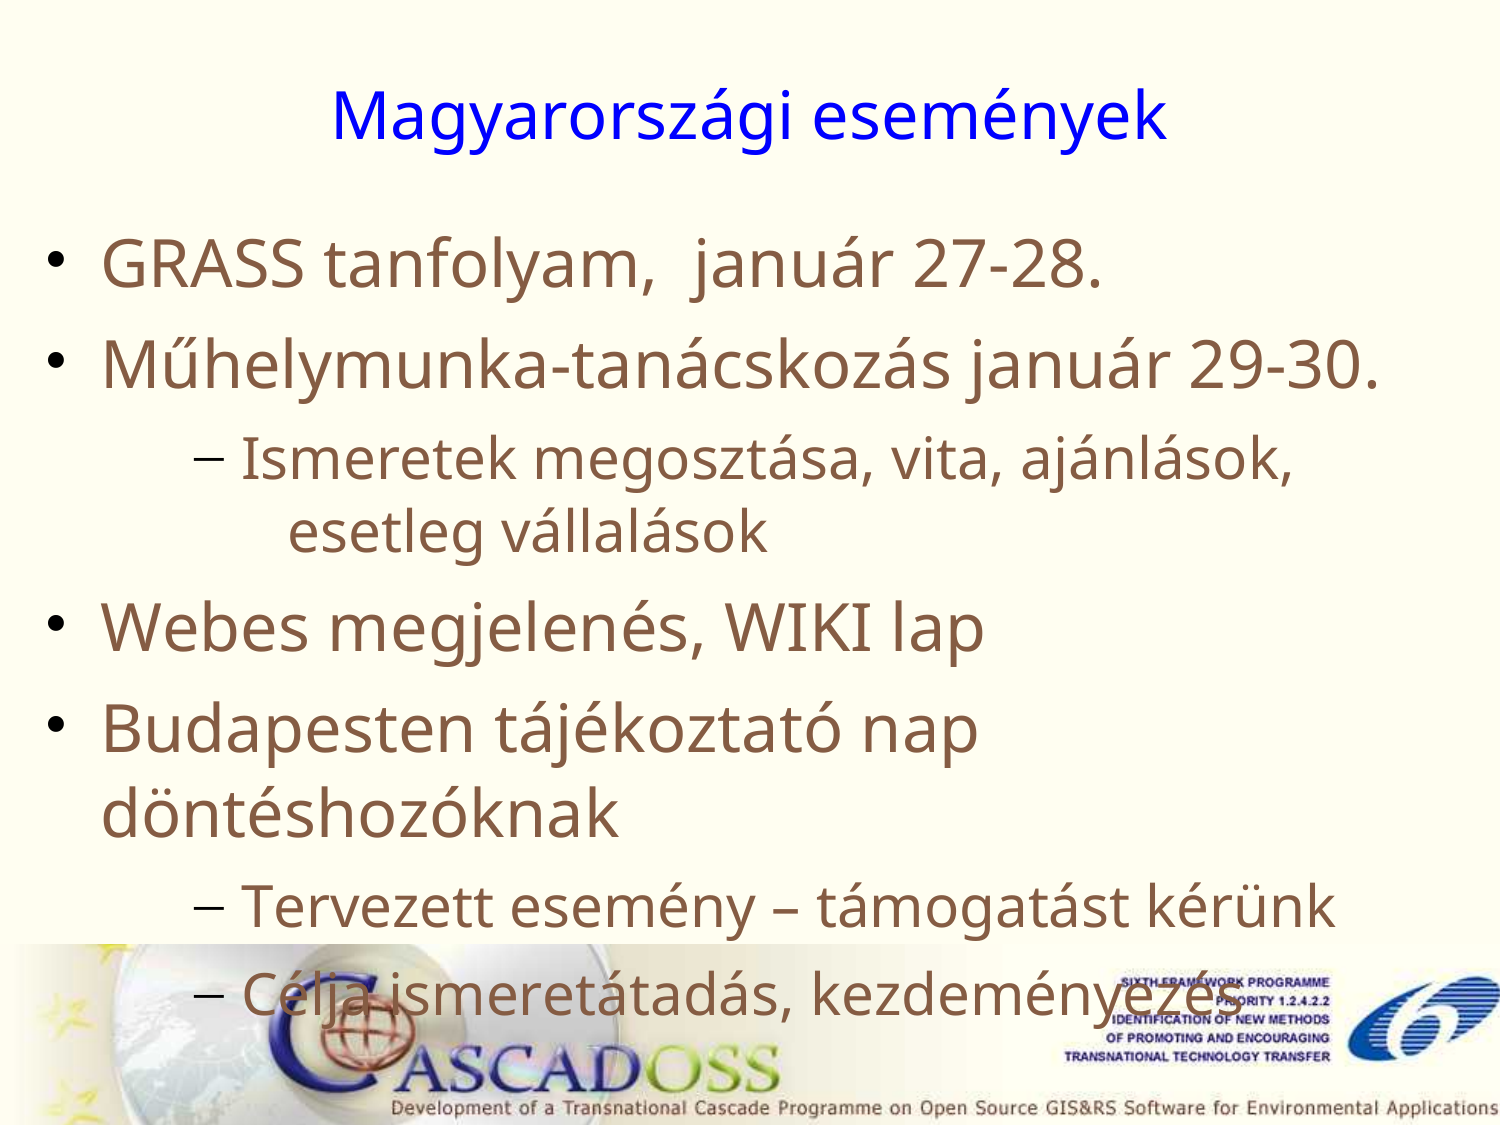

# Magyarországi események
GRASS tanfolyam, január 27-28.
Műhelymunka-tanácskozás január 29-30.
Ismeretek megosztása, vita, ajánlások, esetleg vállalások
Webes megjelenés, WIKI lap
Budapesten tájékoztató nap döntéshozóknak
Tervezett esemény – támogatást kérünk
Célja ismeretátadás, kezdeményezés